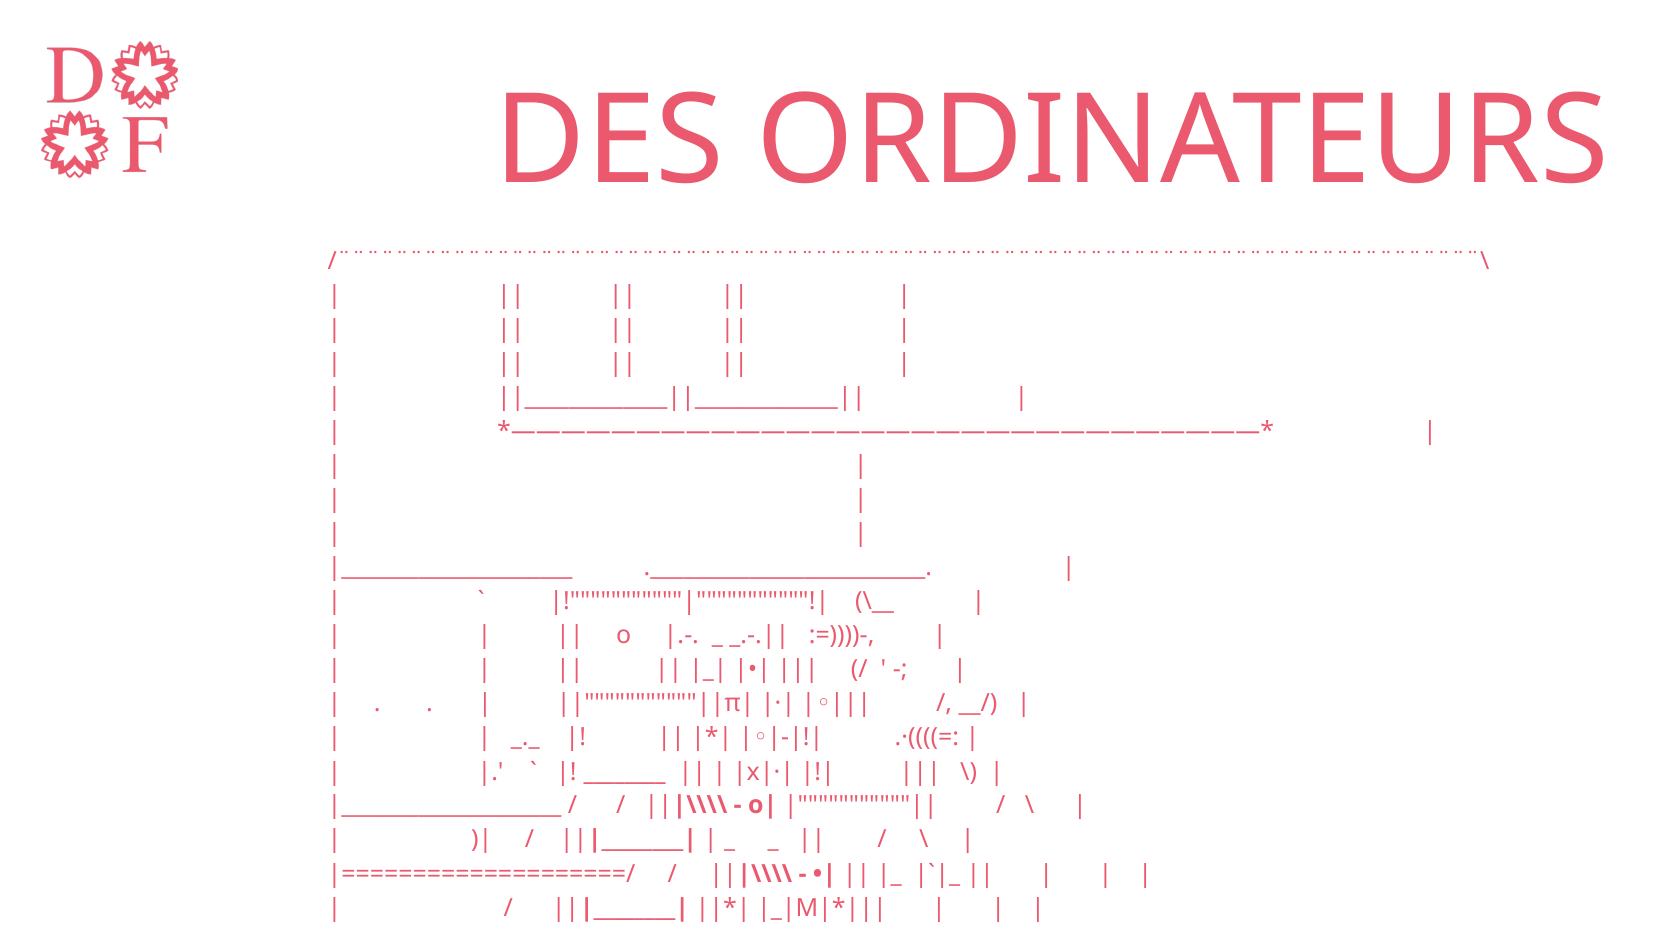

DES ORDINATEURS
/¨¨¨¨¨¨¨¨¨¨¨¨¨¨¨¨¨¨¨¨¨¨¨¨¨¨¨¨¨¨¨¨¨¨¨¨¨¨¨¨¨¨¨¨¨¨¨¨¨¨¨¨¨¨¨¨¨¨¨¨¨¨¨¨¨¨¨¨¨¨¨¨¨¨¨¨¨¨¨\
| || || || |
| || || || |
| || || || |
| ||_____________||_____________|| |
| *——————————————————————————————* |
| |
| |
| |
|_____________________ ._________________________. |
| ` |!"""""""""""|"""""""""""!| (\__ |
| | || o |.-. _ _.-.|| :=))))-, |
| | || || |_| |•| ||| (/ ' -; |
| . . | ||"""""""""""||π| |·| |◦||| /, __/) |
| | _._ |! || |*| |◦|-|!| .·((((=: |
| |.' ` |! ________ || | |x|·| |!| ||| \) |
|____________________ / / |||\\\\ - o| |"""""""""""|| / \ |
| )| / |||________| | _ _ || / \ |
|====================/ / |||\\\\ - •| || |_ |`|_ || | | |
| / |||________| ||*| |_|M|*||| | | |
|________________________/ |||\\\\ - o| || |O|-| |S||| \ / |
|————————————————————————........|||________| ||P|¨|E|`| |||........':___.'.....|
| //\\ !!———————————————————————!! """"" |
| \\ |
\_______________________________________________________________________________/